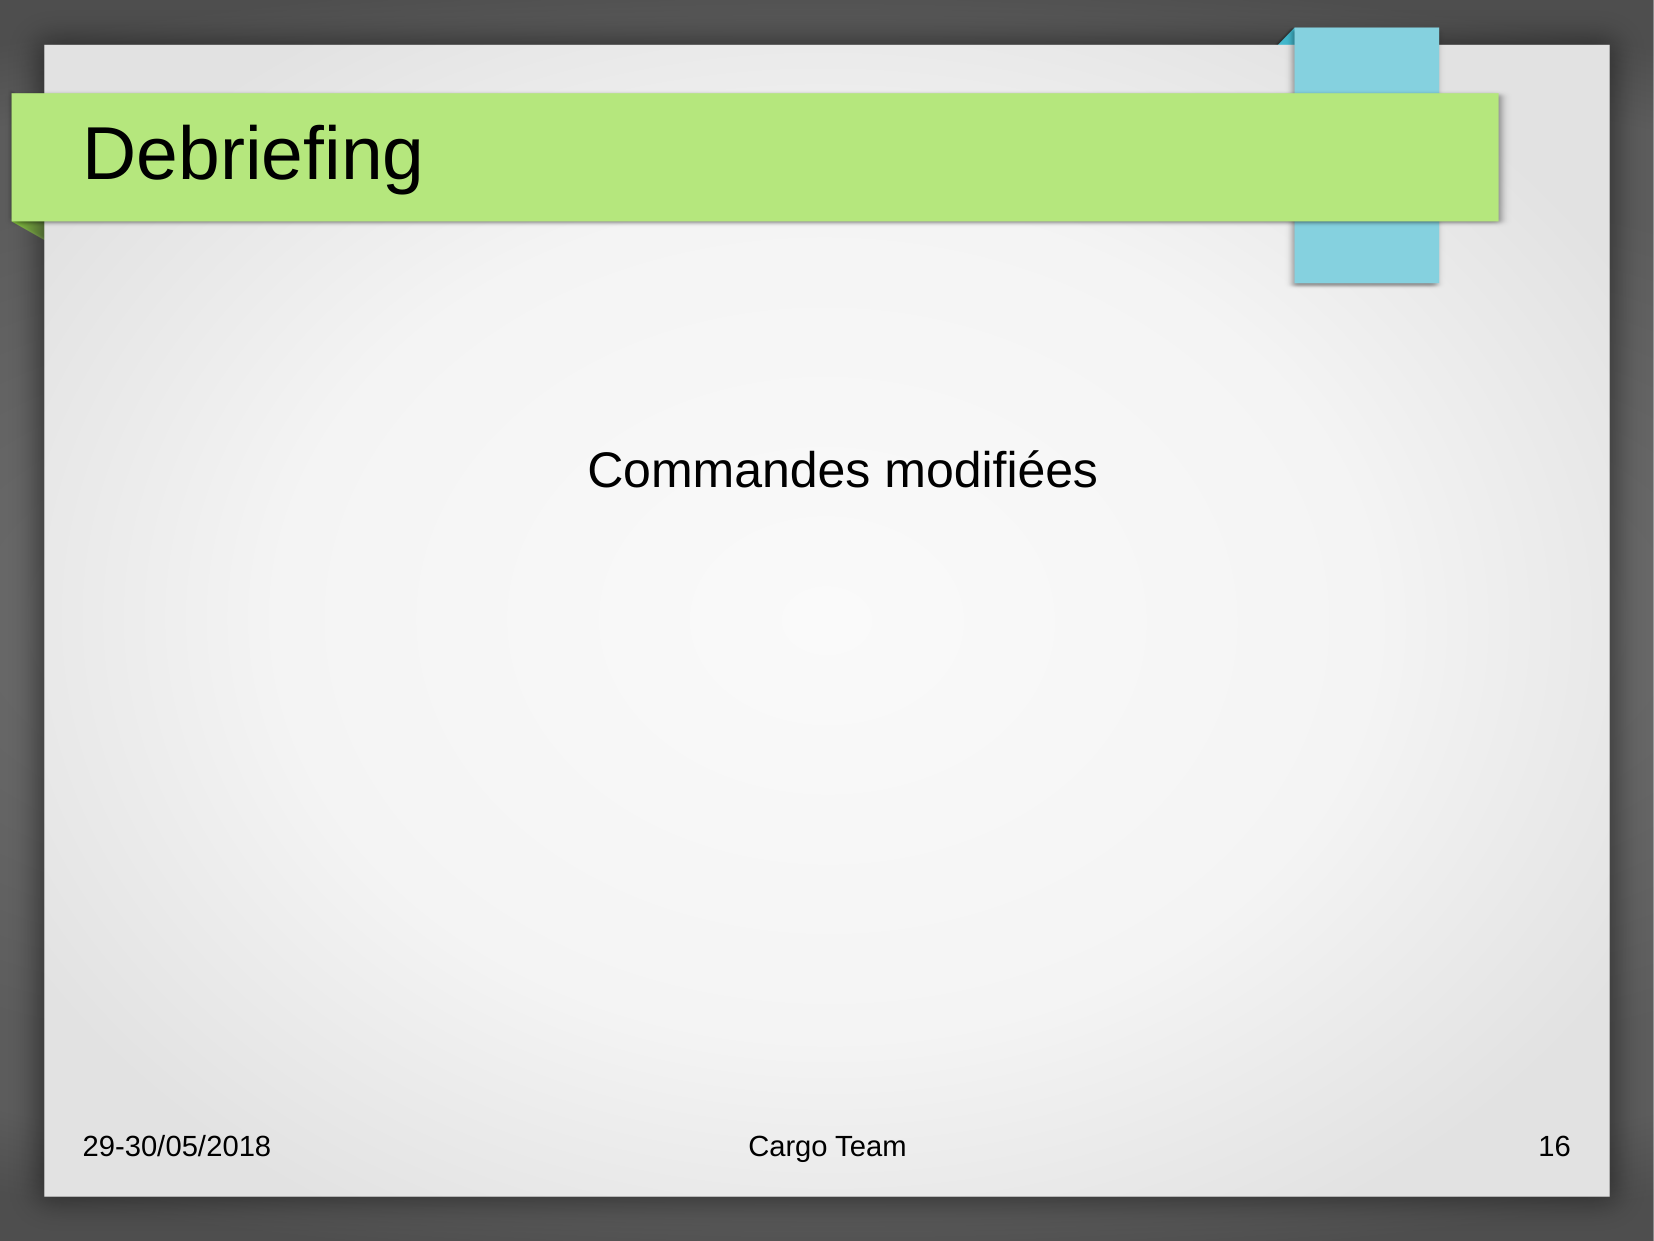

# Debriefing
Commandes modifiées
29-30/05/2018
Cargo Team
16